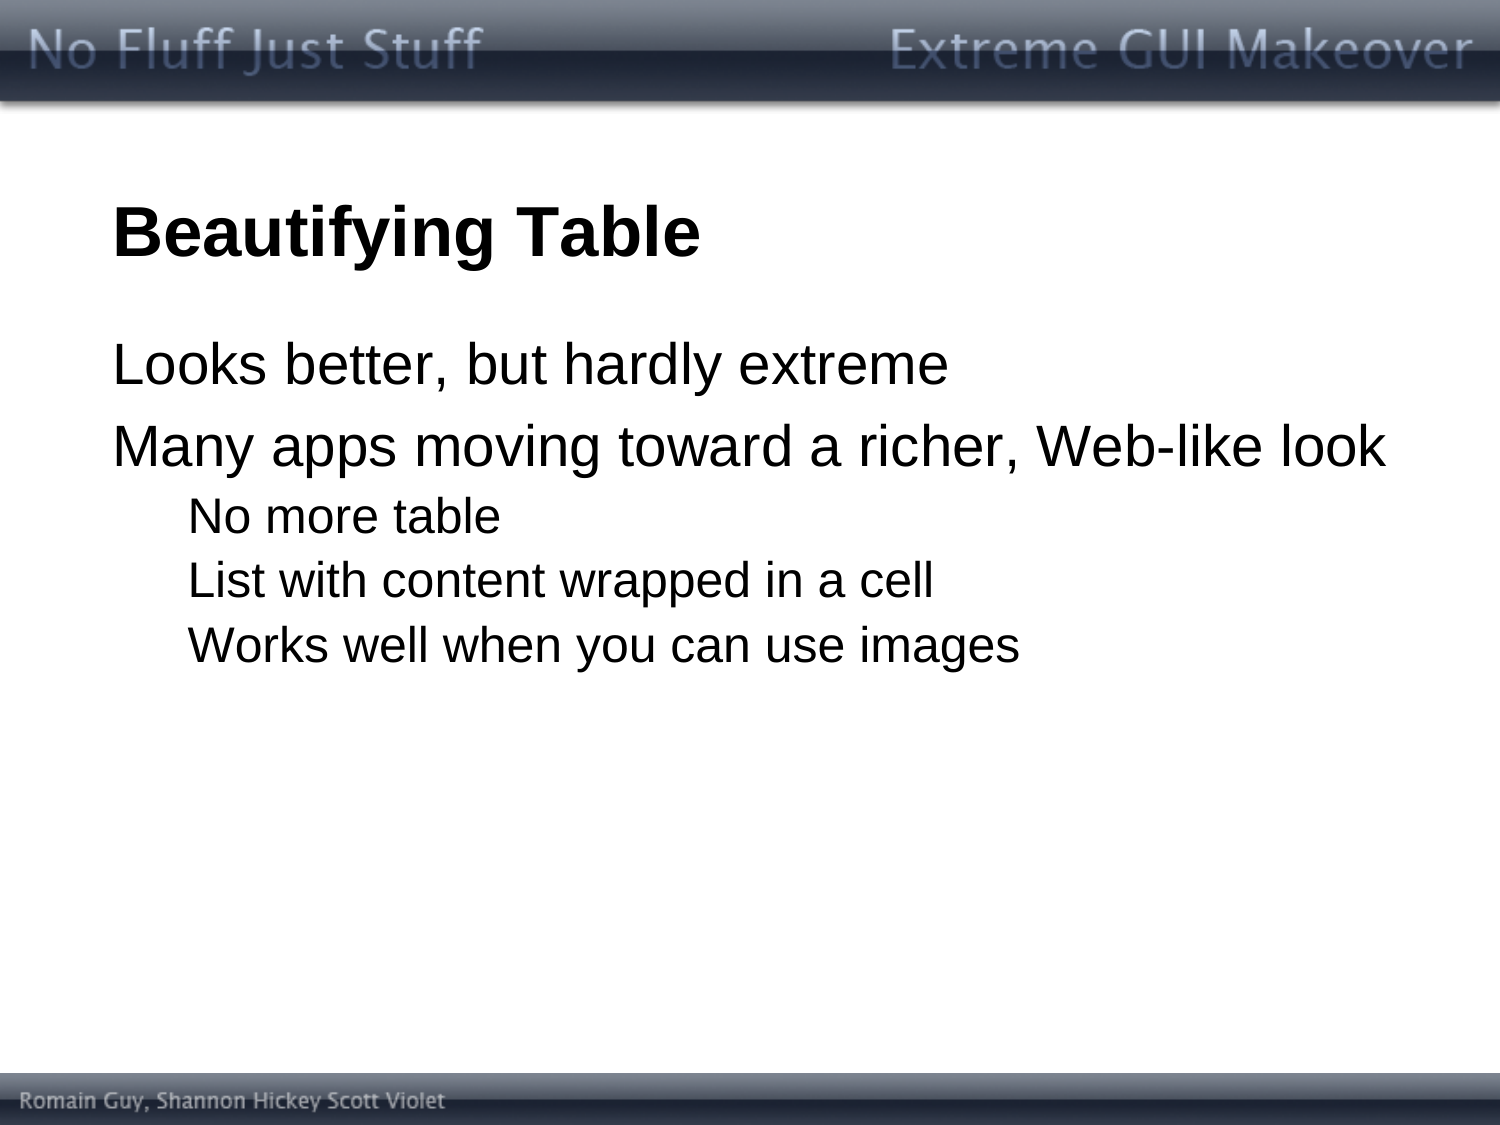

# Beautifying Table
Looks better, but hardly extreme
Many apps moving toward a richer, Web-like look
No more table
List with content wrapped in a cell
Works well when you can use images